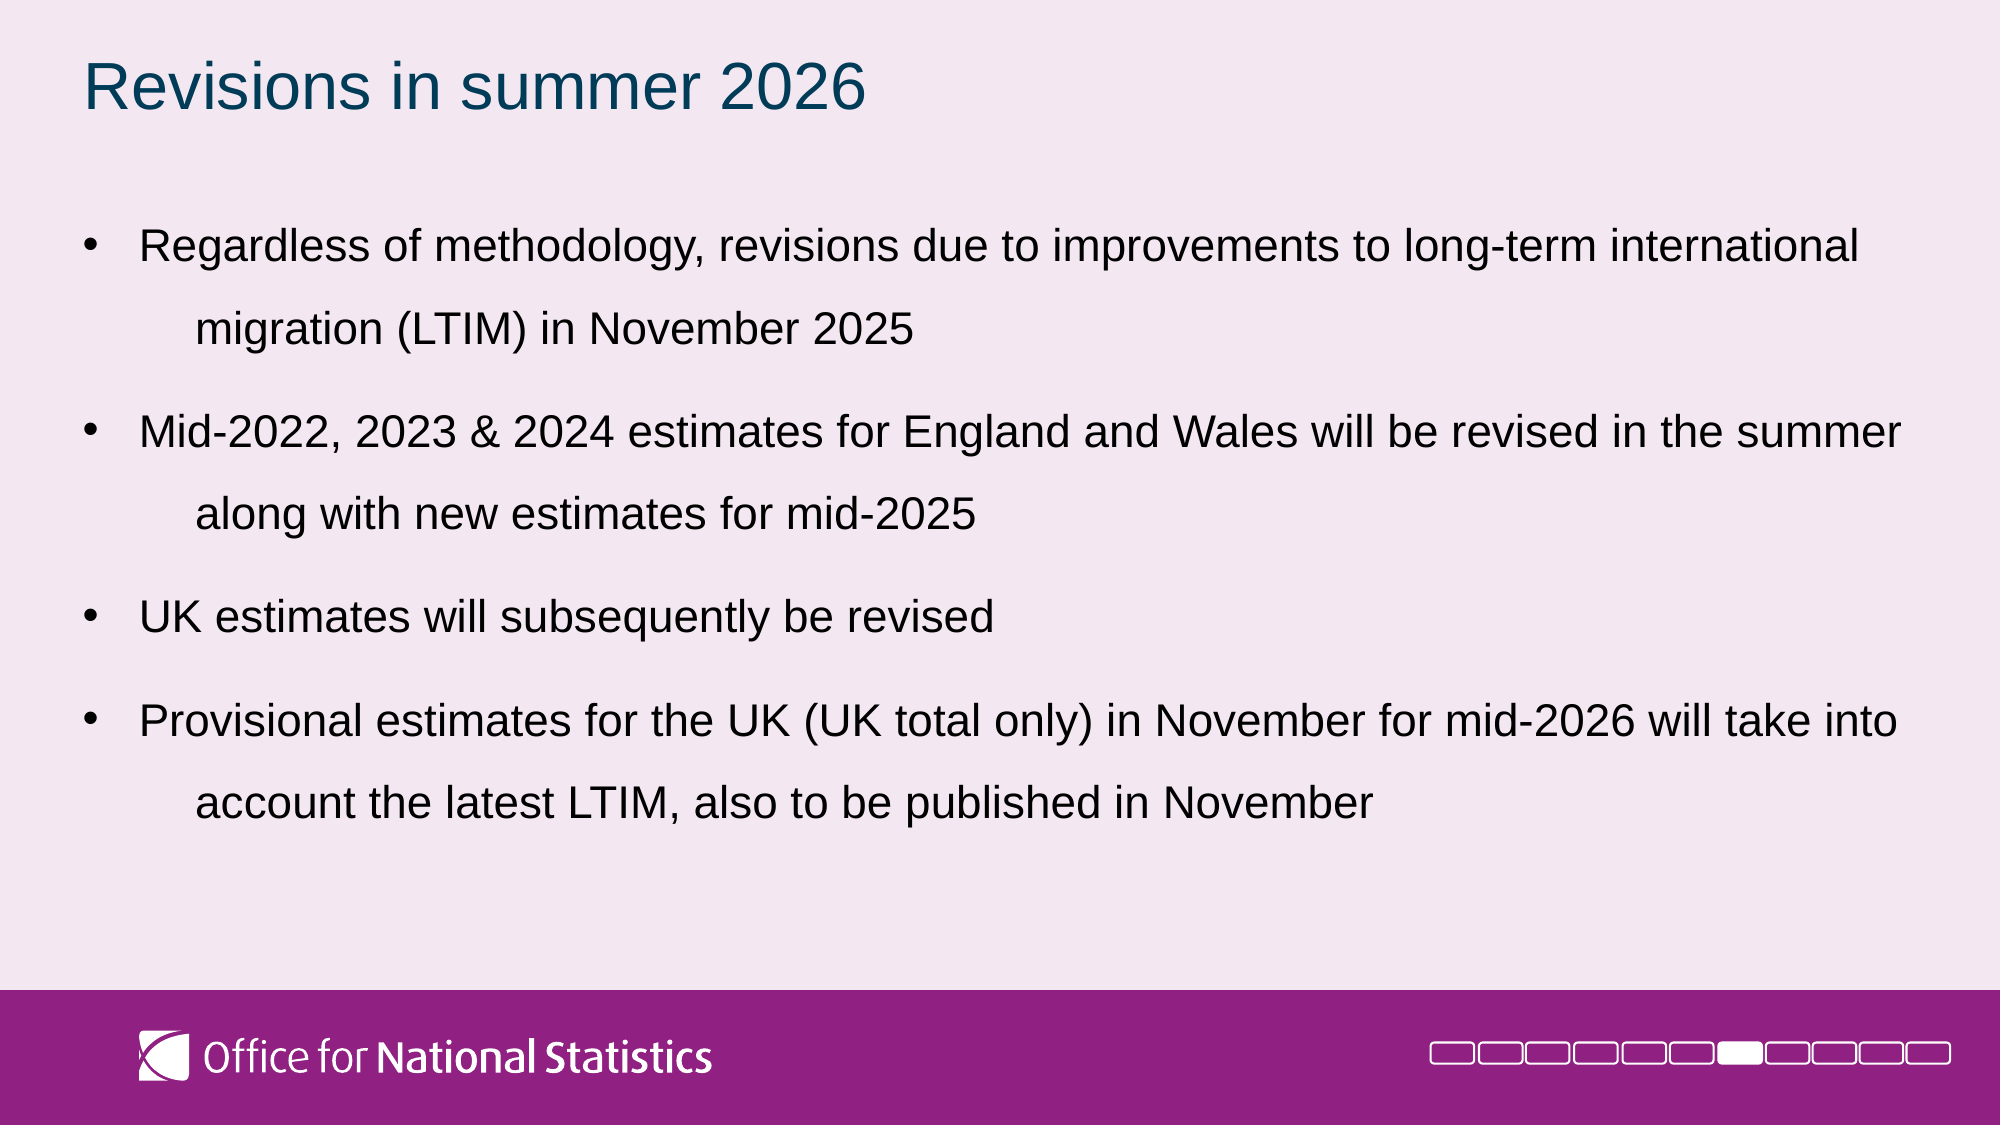

Revisions in summer 2026
# Regardless of methodology, revisions due to improvements to long-term international migration (LTIM) in November 2025
Mid-2022, 2023 & 2024 estimates for England and Wales will be revised in the summer along with new estimates for mid-2025
UK estimates will subsequently be revised
Provisional estimates for the UK (UK total only) in November for mid-2026 will take into account the latest LTIM, also to be published in November